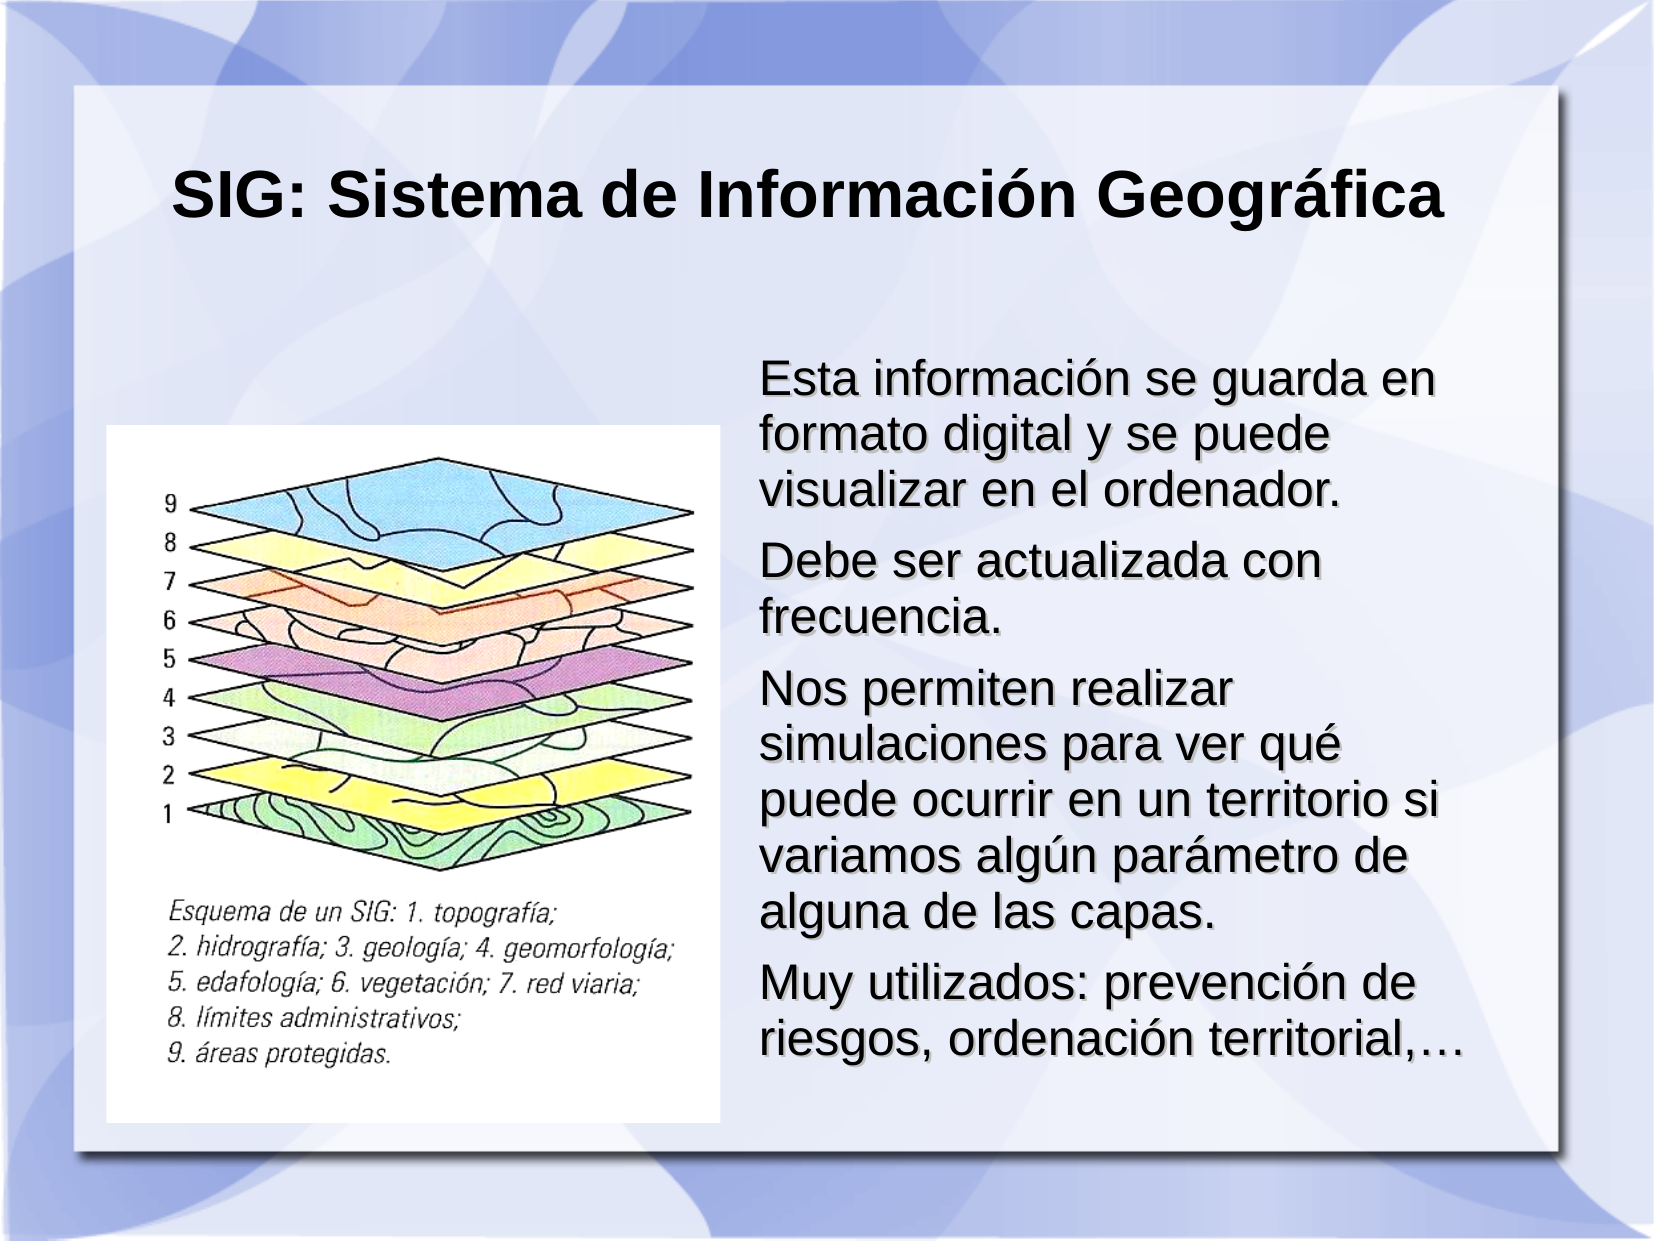

# SIG: Sistema de Información Geográfica
Esta información se guarda en formato digital y se puede visualizar en el ordenador.
Debe ser actualizada con frecuencia.
Nos permiten realizar simulaciones para ver qué puede ocurrir en un territorio si variamos algún parámetro de alguna de las capas.
Muy utilizados: prevención de riesgos, ordenación territorial,…